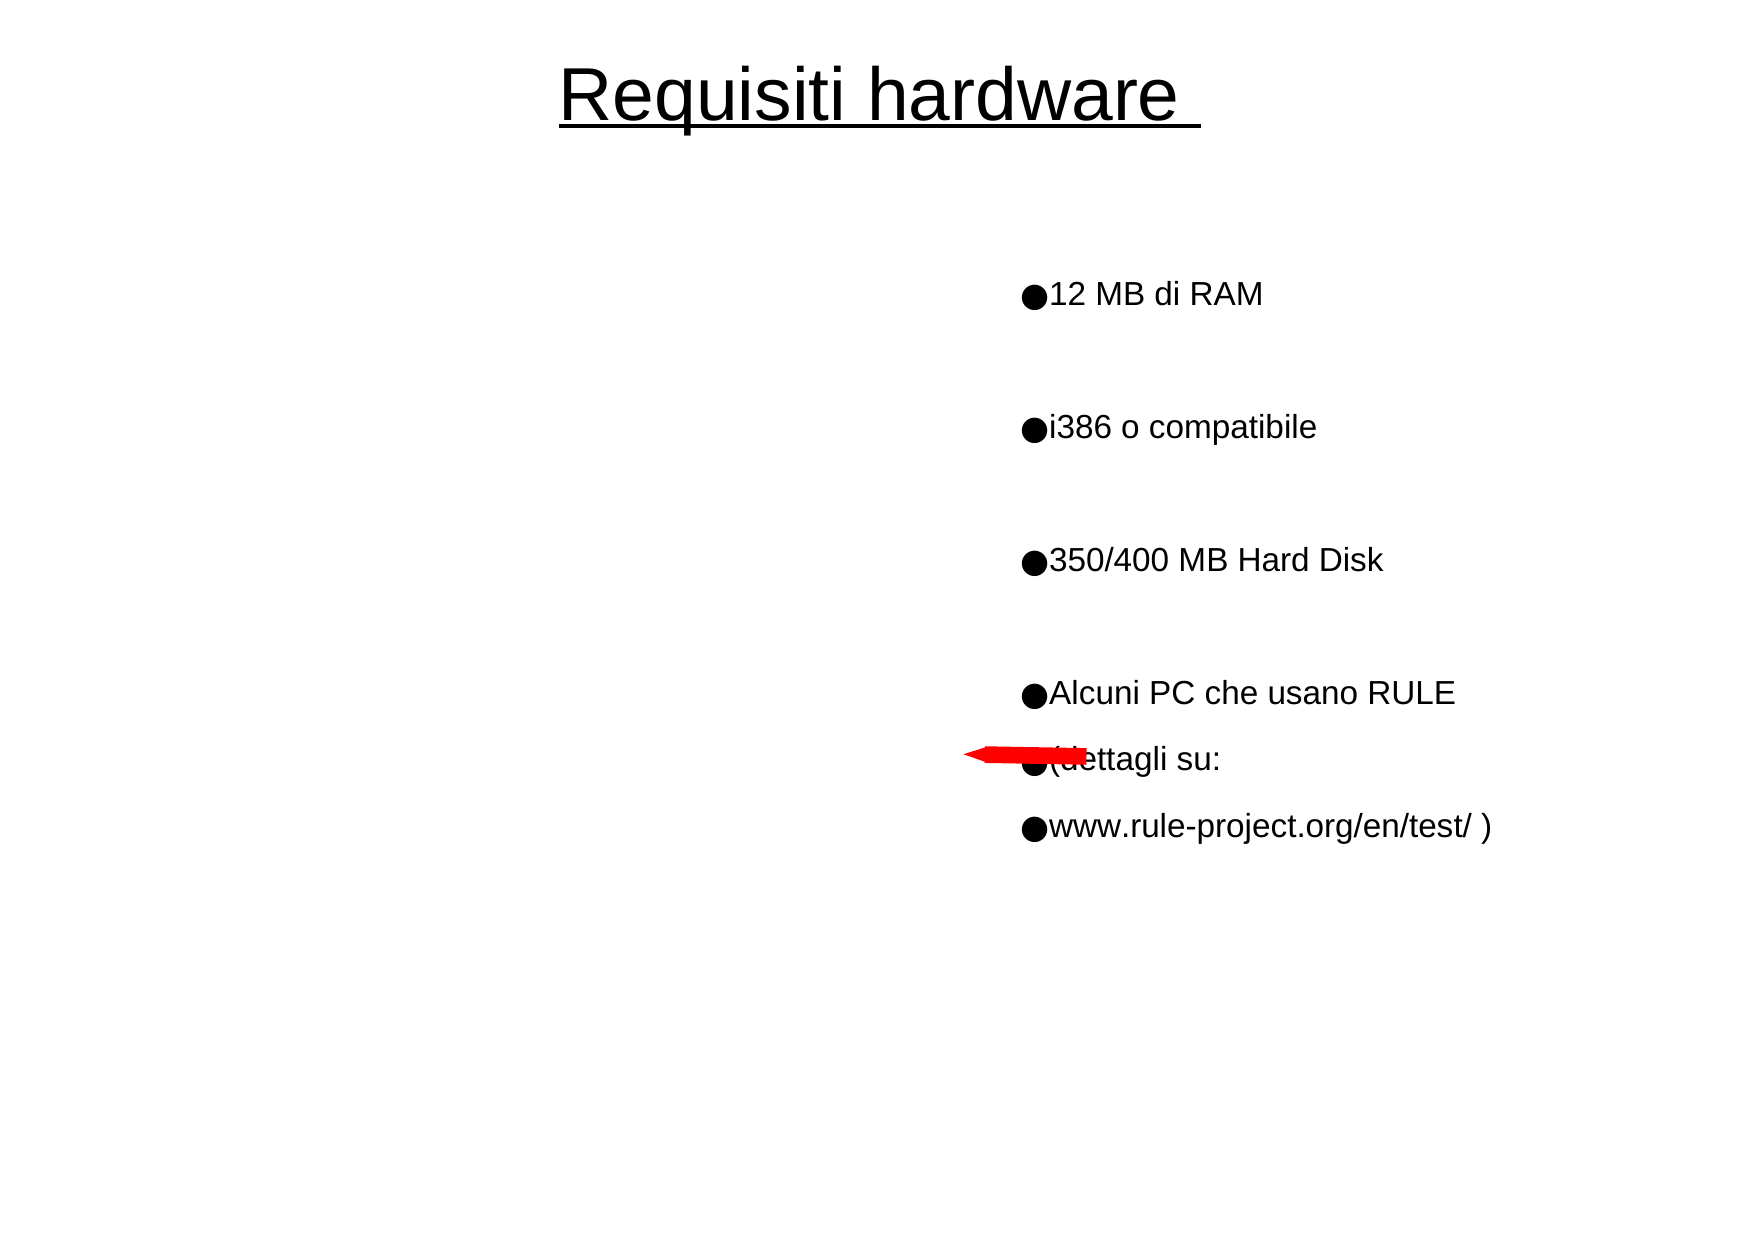

Requisiti hardware
12 MB di RAM
i386 o compatibile
350/400 MB Hard Disk
Alcuni PC che usano RULE
(dettagli su:
www.rule-project.org/en/test/ )